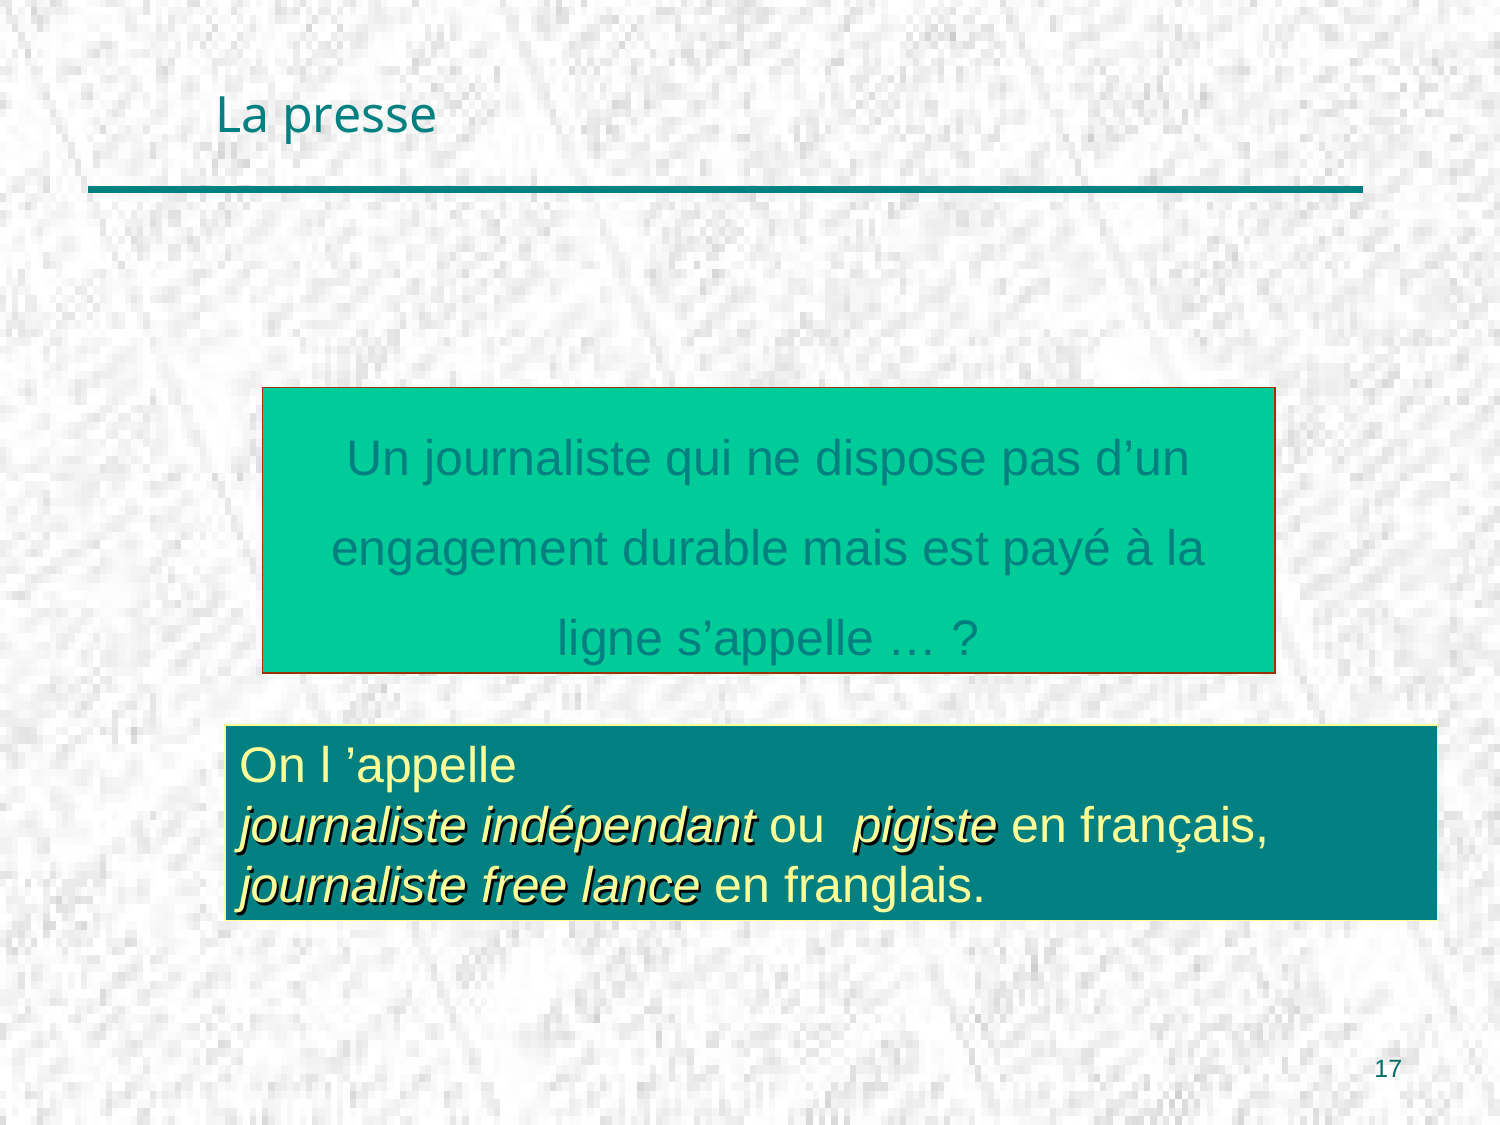

La presse
Un journaliste qui ne dispose pas d’un engagement durable mais est payé à la ligne s’appelle … ?
On l ’appelle
journaliste indépendant ou pigiste en français,
journaliste free lance en franglais.
17